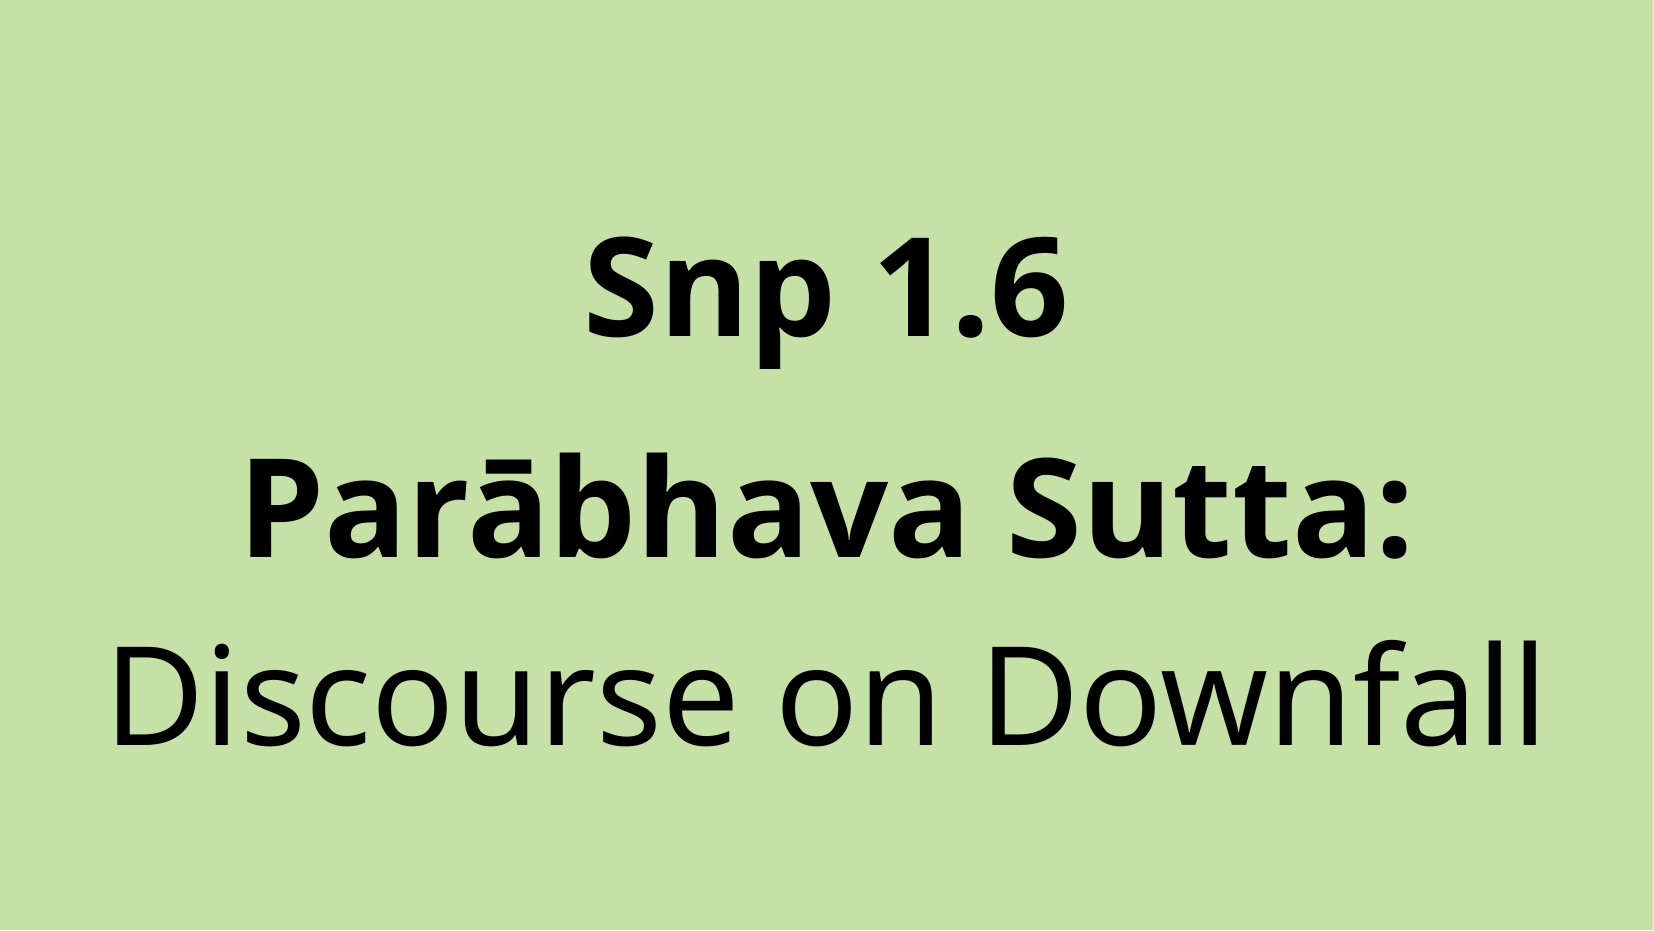

# Snp 1.6
Parābhava Sutta: Discourse on Downfall